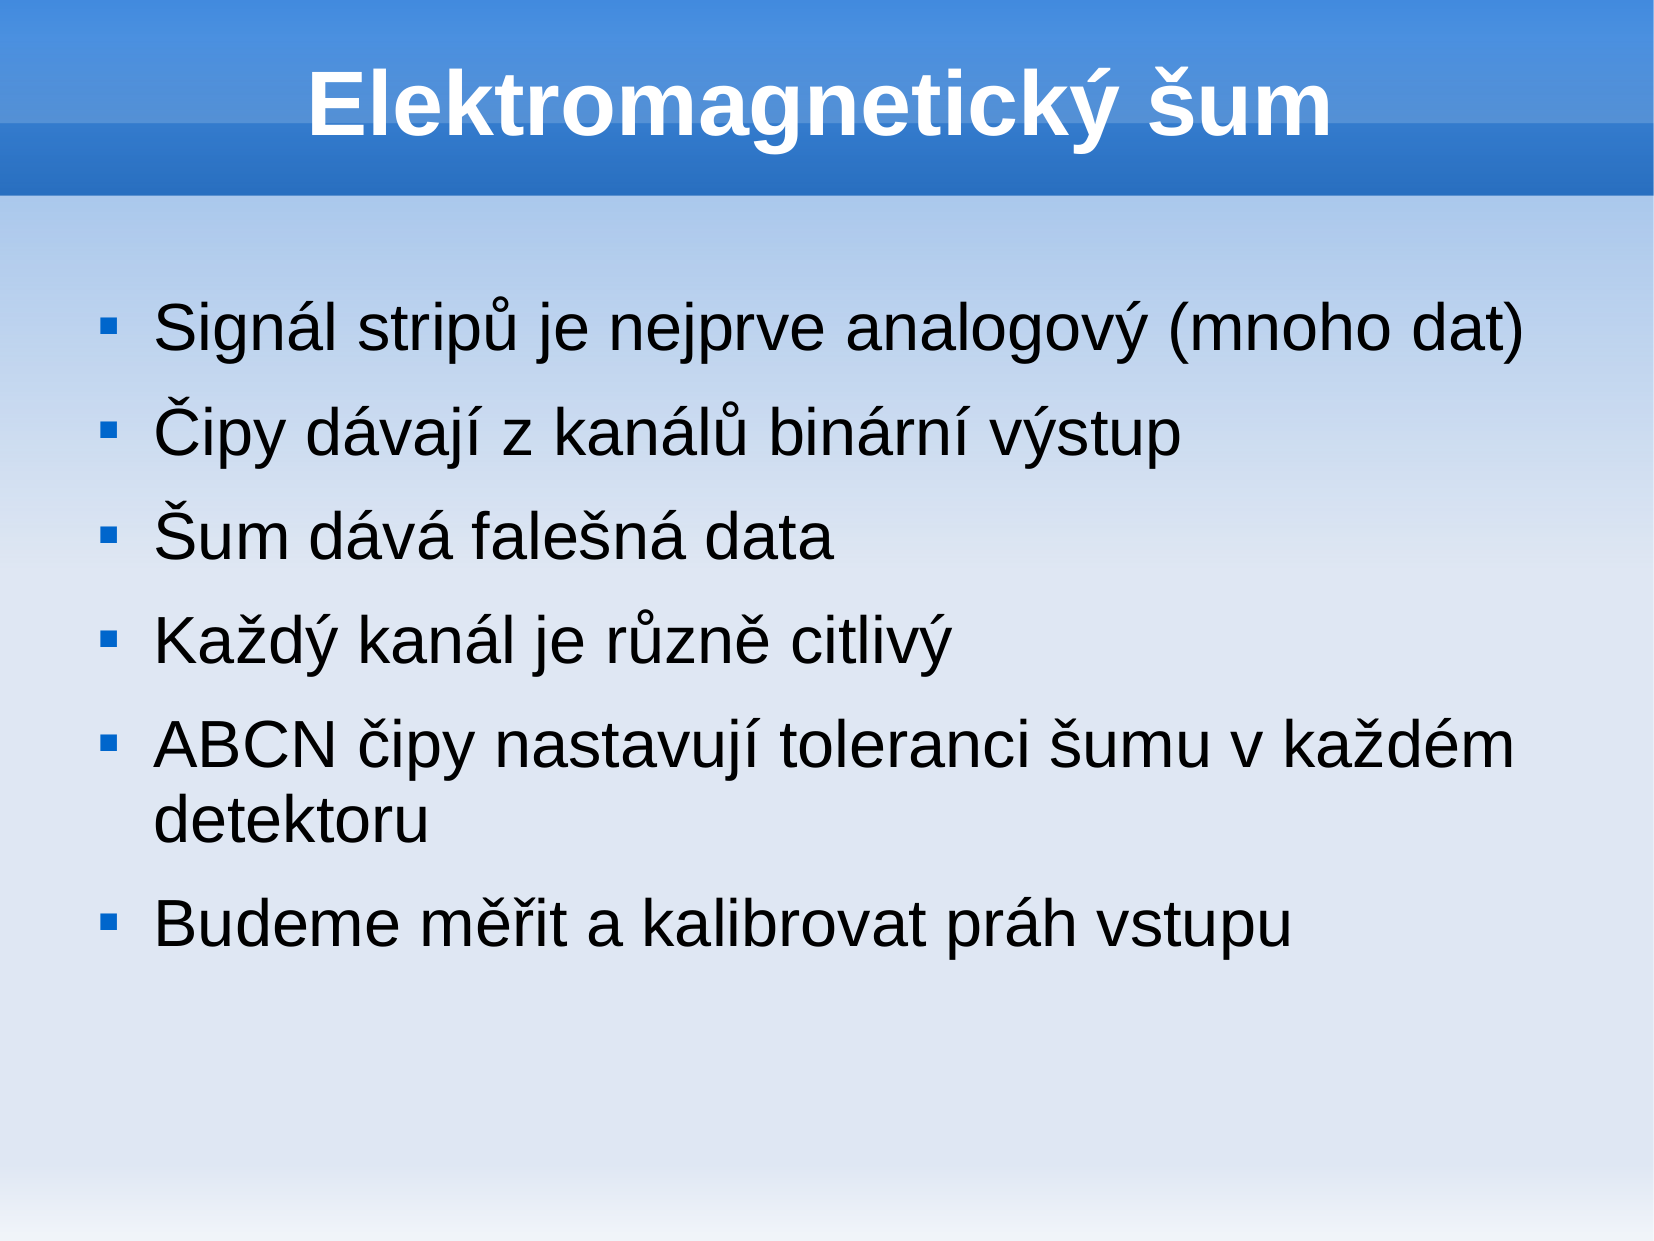

# Elektromagnetický šum
Signál stripů je nejprve analogový (mnoho dat)
Čipy dávají z kanálů binární výstup
Šum dává falešná data
Každý kanál je různě citlivý
ABCN čipy nastavují toleranci šumu v každém detektoru
Budeme měřit a kalibrovat práh vstupu